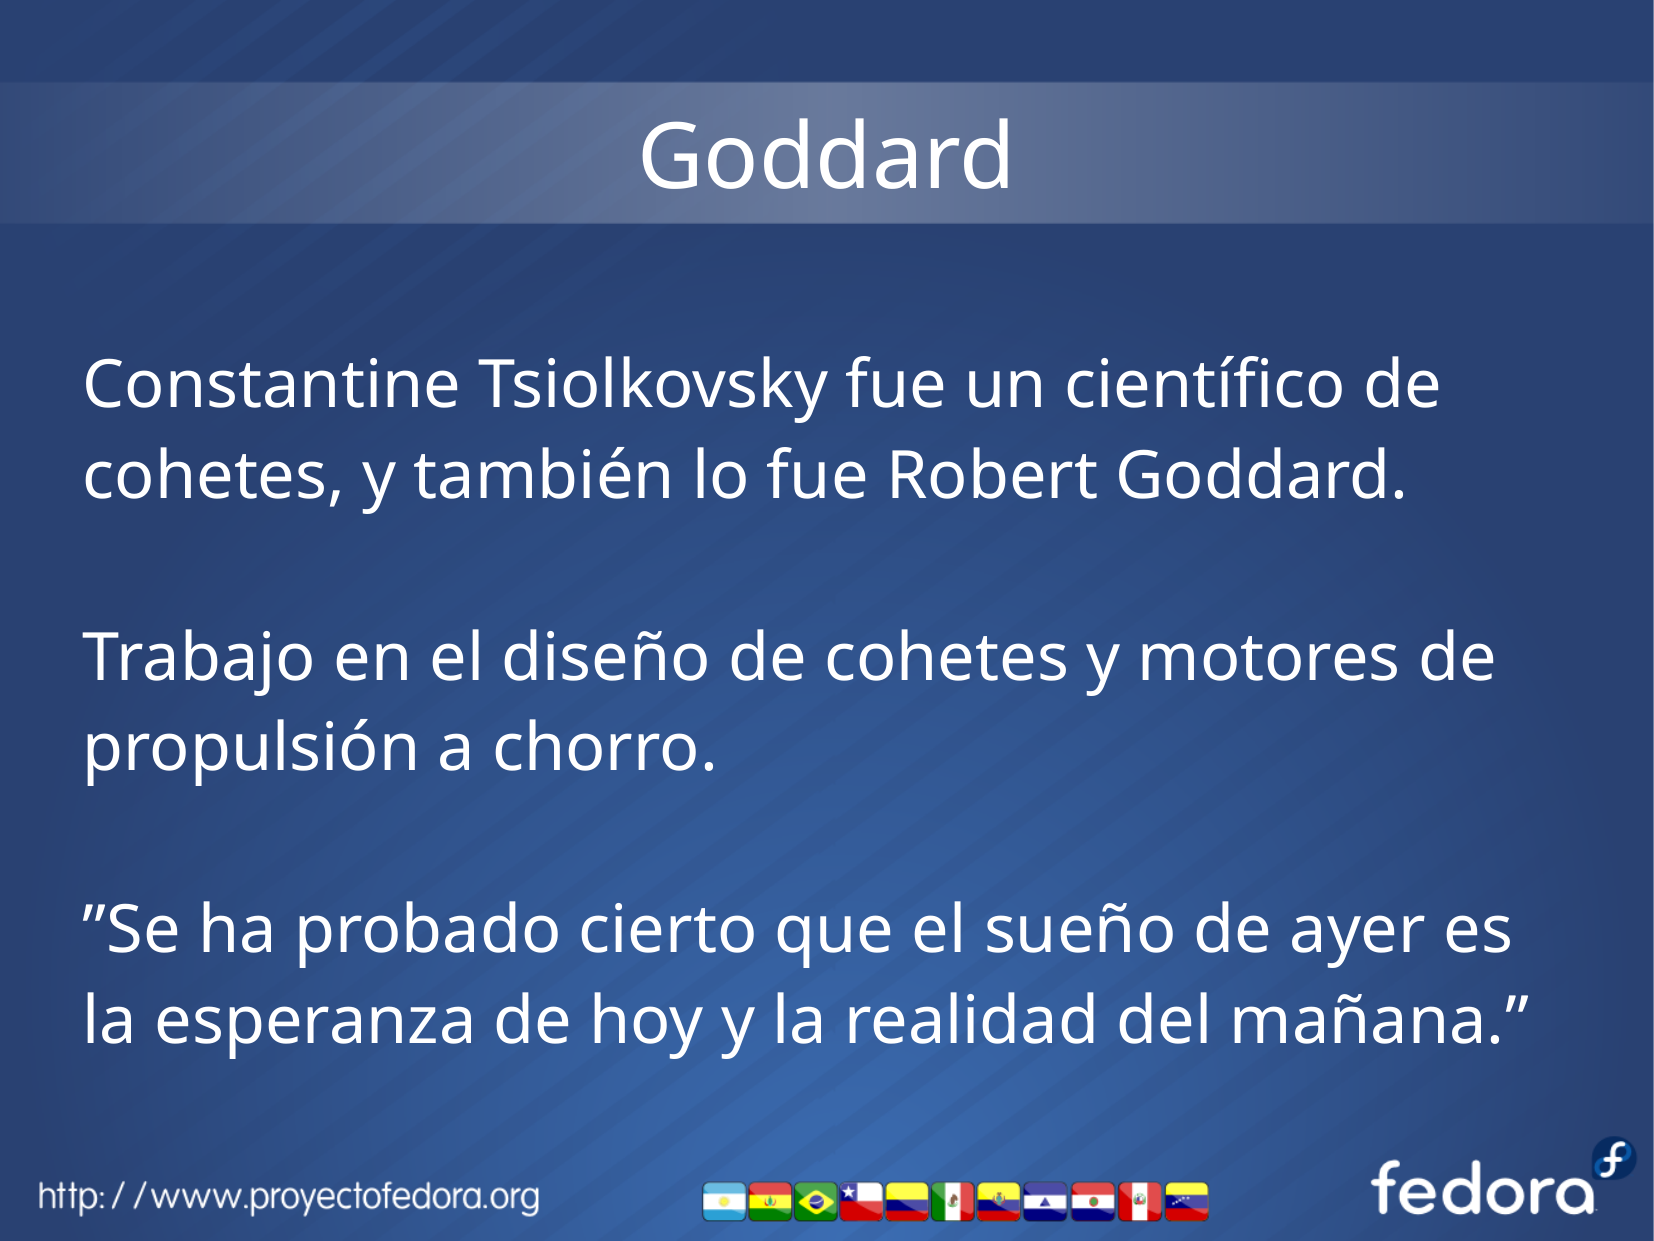

# Goddard
Constantine Tsiolkovsky fue un científico de cohetes, y también lo fue Robert Goddard.
Trabajo en el diseño de cohetes y motores de propulsión a chorro.
”Se ha probado cierto que el sueño de ayer es la esperanza de hoy y la realidad del mañana.”